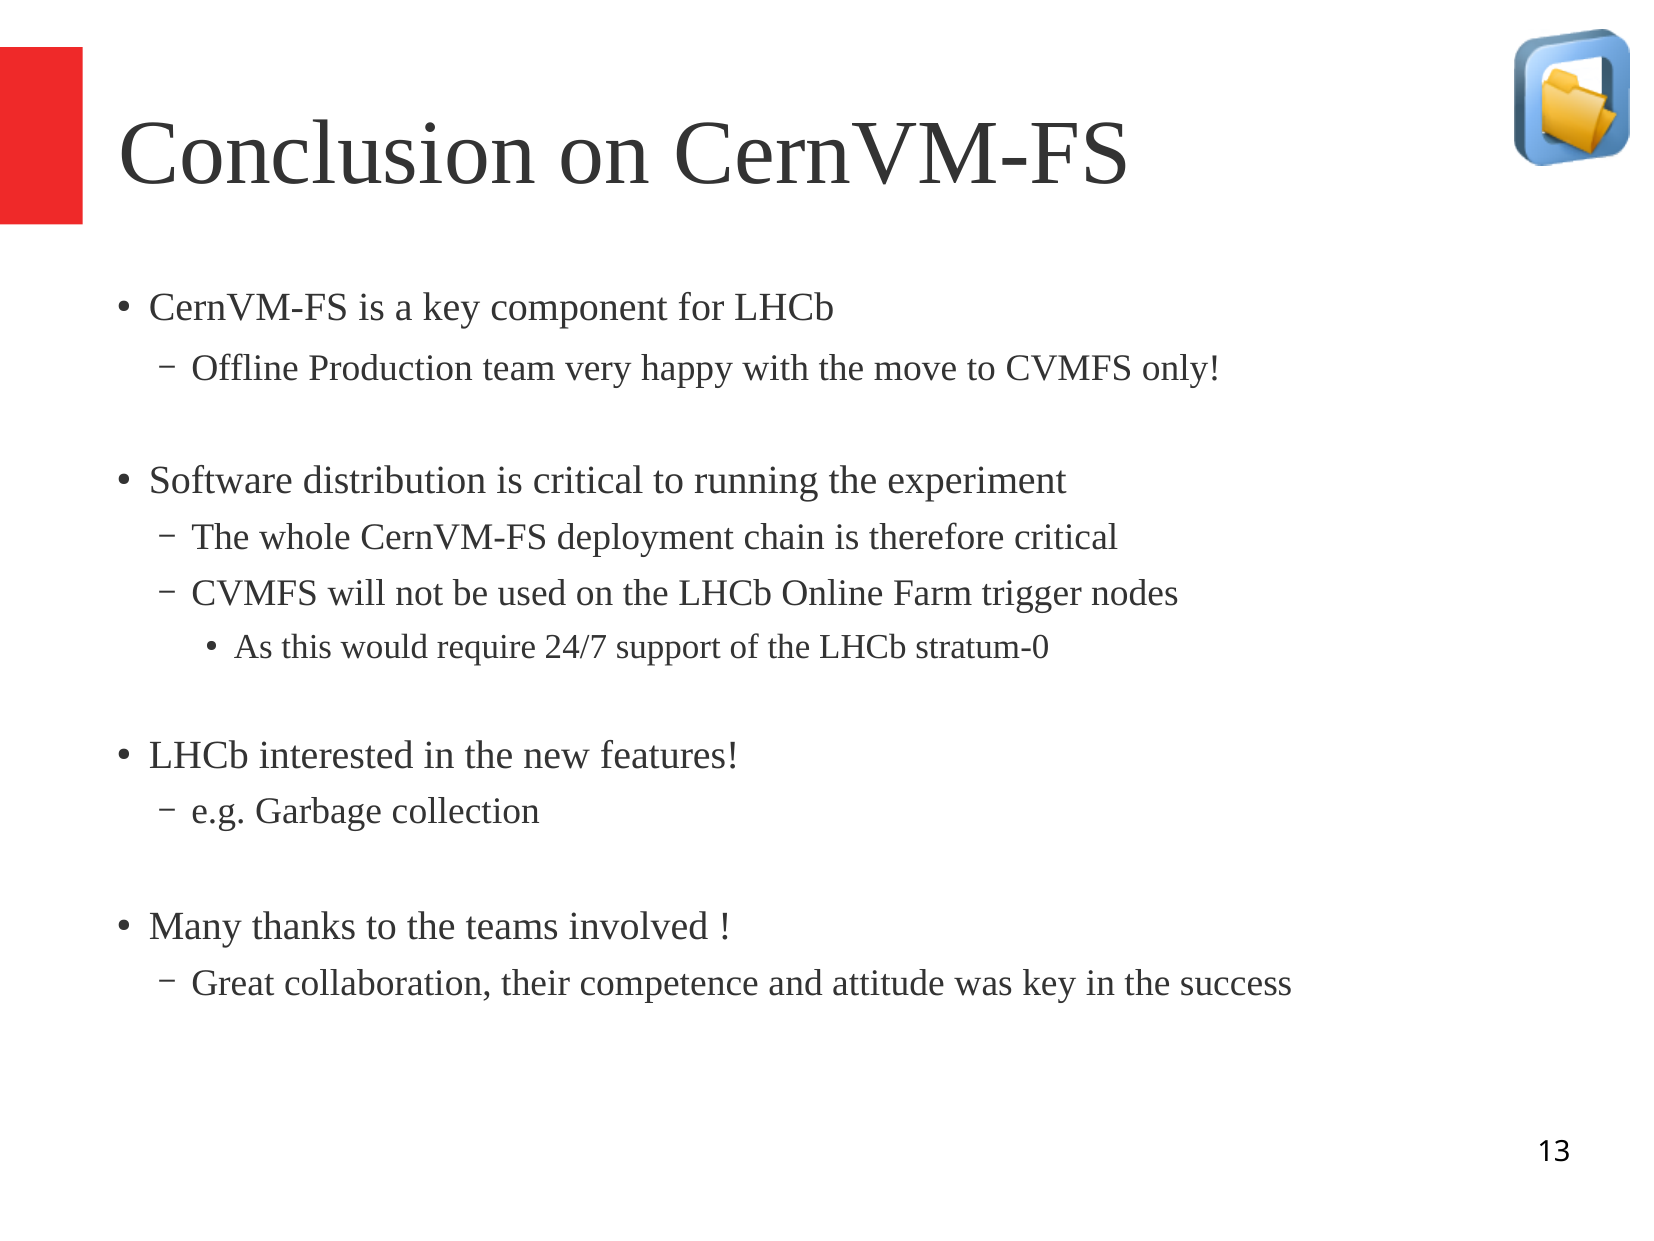

# Conclusion on CernVM-FS
CernVM-FS is a key component for LHCb
Offline Production team very happy with the move to CVMFS only!
Software distribution is critical to running the experiment
The whole CernVM-FS deployment chain is therefore critical
CVMFS will not be used on the LHCb Online Farm trigger nodes
As this would require 24/7 support of the LHCb stratum-0
LHCb interested in the new features!
e.g. Garbage collection
Many thanks to the teams involved !
Great collaboration, their competence and attitude was key in the success
13